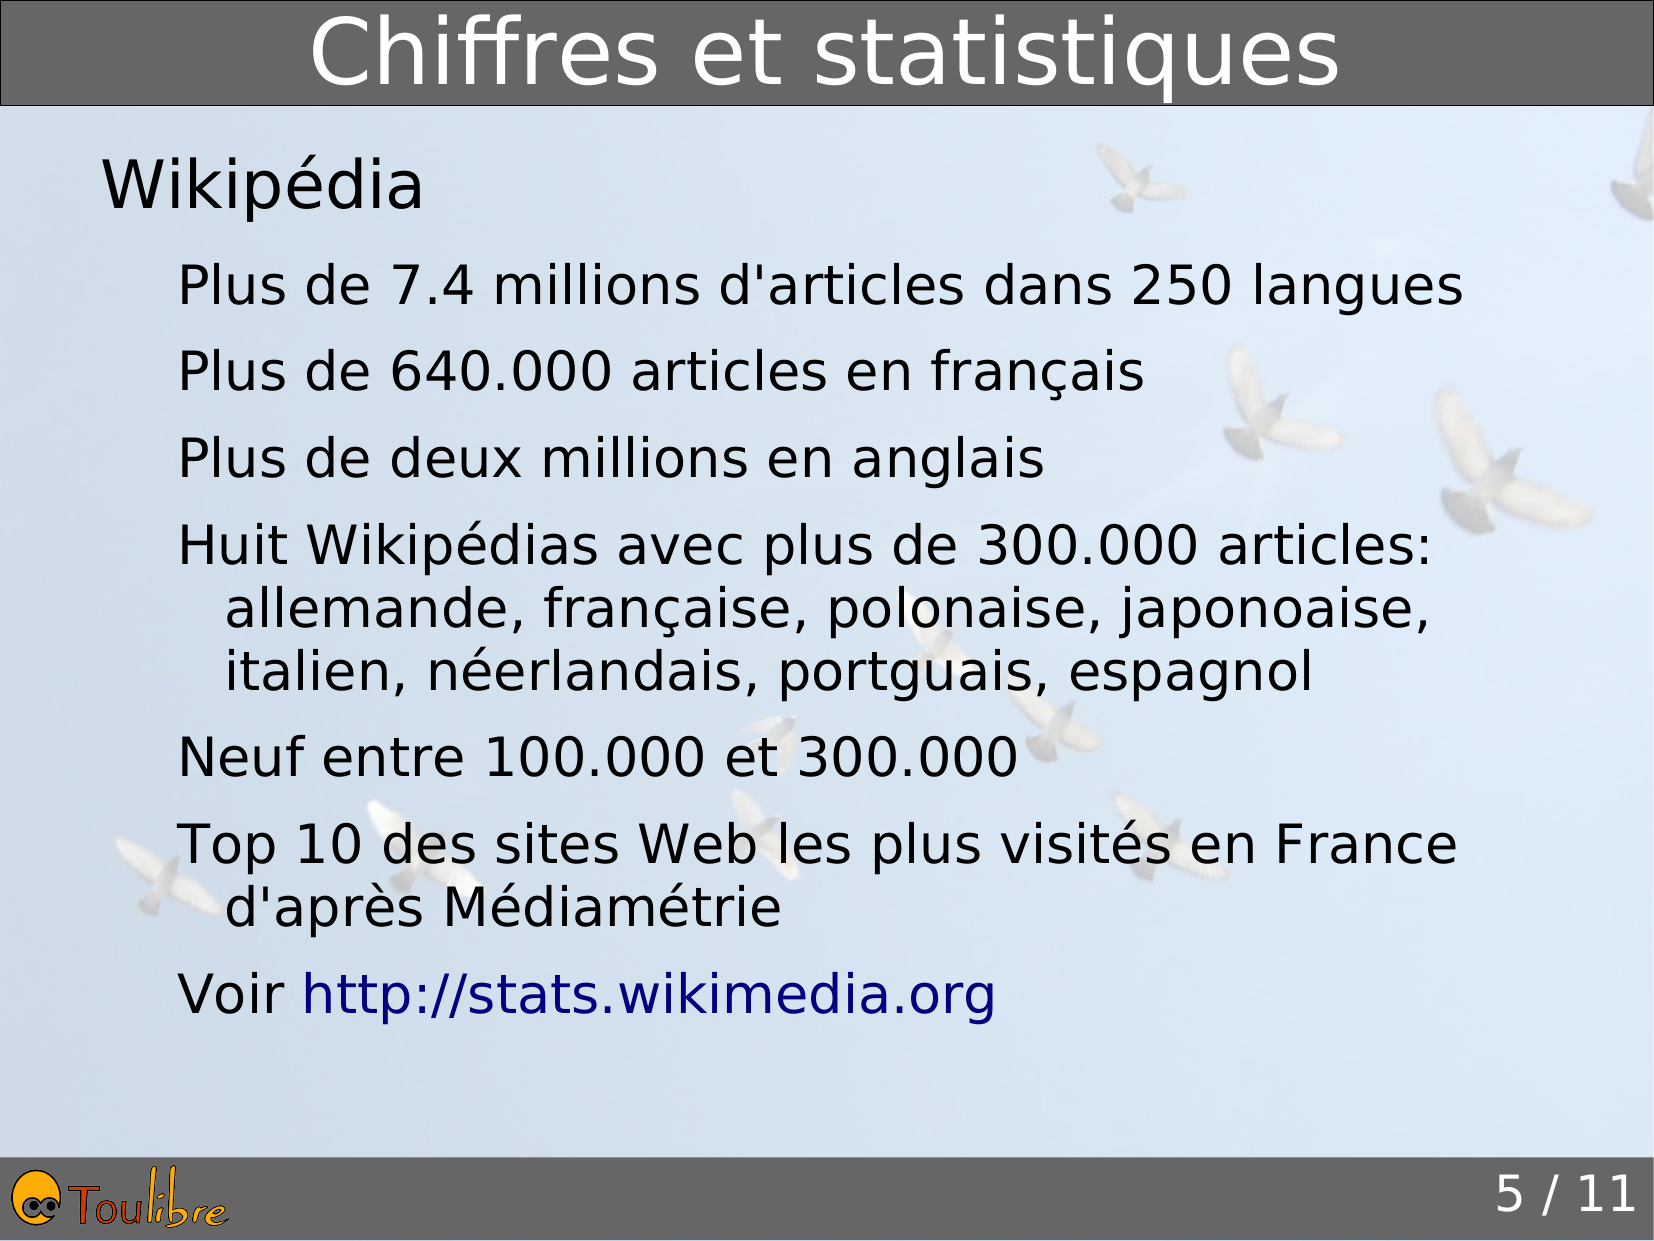

# Chiffres et statistiques
Wikipédia
Plus de 7.4 millions d'articles dans 250 langues
Plus de 640.000 articles en français
Plus de deux millions en anglais
Huit Wikipédias avec plus de 300.000 articles: allemande, française, polonaise, japonoaise, italien, néerlandais, portguais, espagnol
Neuf entre 100.000 et 300.000
Top 10 des sites Web les plus visités en France d'après Médiamétrie
Voir http://stats.wikimedia.org